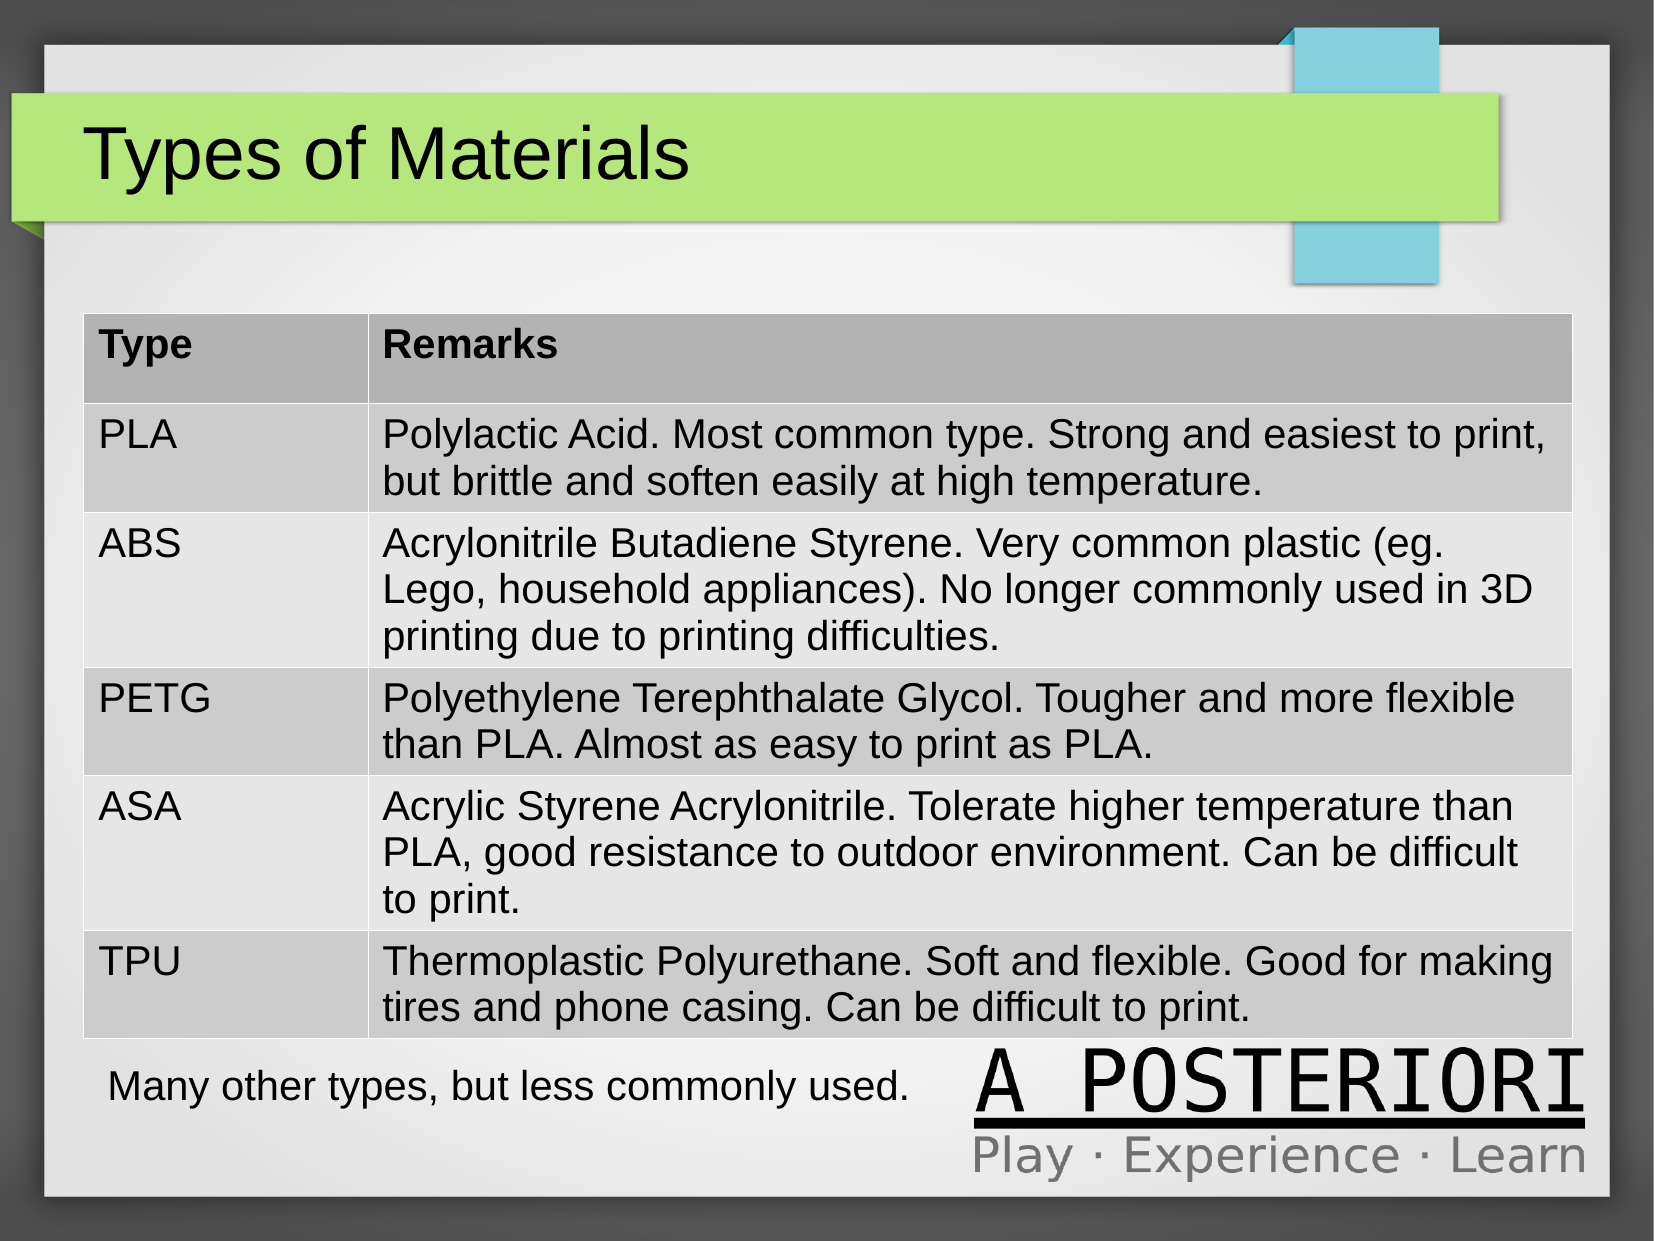

# Types of Materials
| Type | Remarks |
| --- | --- |
| PLA | Polylactic Acid. Most common type. Strong and easiest to print, but brittle and soften easily at high temperature. |
| ABS | Acrylonitrile Butadiene Styrene. Very common plastic (eg. Lego, household appliances). No longer commonly used in 3D printing due to printing difficulties. |
| PETG | Polyethylene Terephthalate Glycol. Tougher and more flexible than PLA. Almost as easy to print as PLA. |
| ASA | Acrylic Styrene Acrylonitrile. Tolerate higher temperature than PLA, good resistance to outdoor environment. Can be difficult to print. |
| TPU | Thermoplastic Polyurethane. Soft and flexible. Good for making tires and phone casing. Can be difficult to print. |
Many other types, but less commonly used.